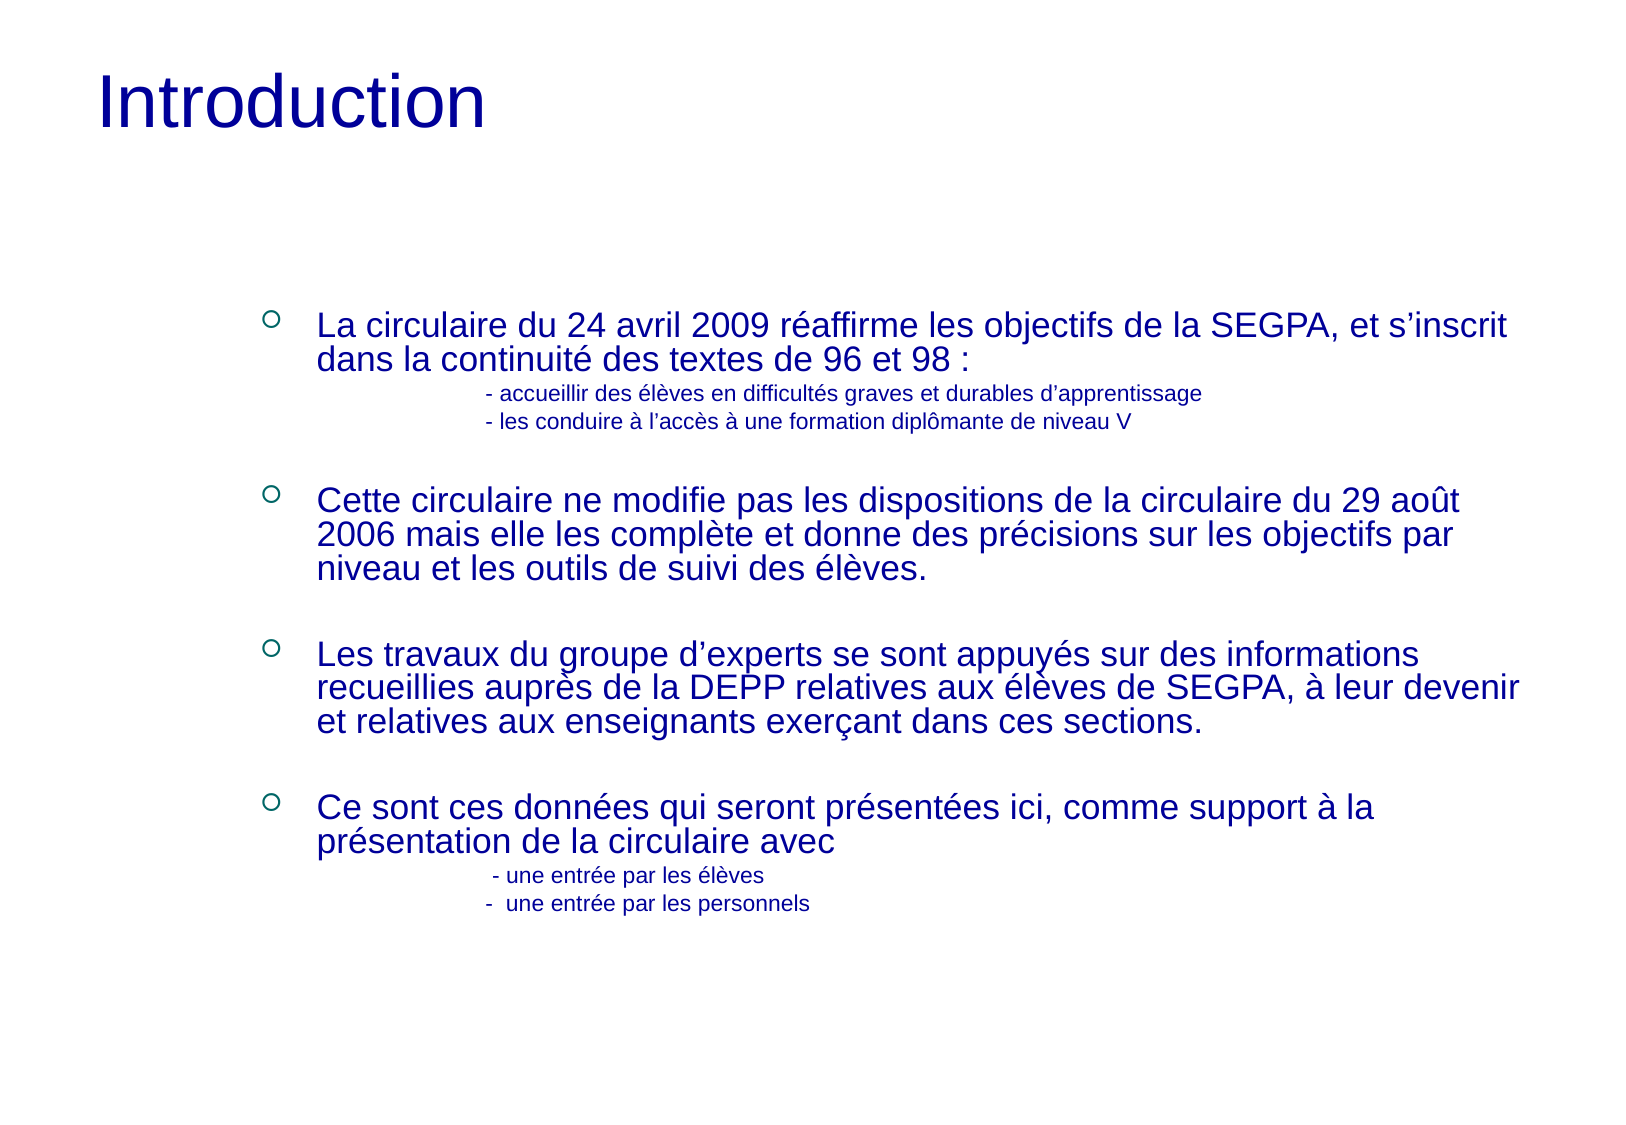

# Introduction
La circulaire du 24 avril 2009 réaffirme les objectifs de la SEGPA, et s’inscrit dans la continuité des textes de 96 et 98 :
- accueillir des élèves en difficultés graves et durables d’apprentissage
- les conduire à l’accès à une formation diplômante de niveau V
Cette circulaire ne modifie pas les dispositions de la circulaire du 29 août 2006 mais elle les complète et donne des précisions sur les objectifs par niveau et les outils de suivi des élèves.
Les travaux du groupe d’experts se sont appuyés sur des informations recueillies auprès de la DEPP relatives aux élèves de SEGPA, à leur devenir et relatives aux enseignants exerçant dans ces sections.
Ce sont ces données qui seront présentées ici, comme support à la présentation de la circulaire avec
 - une entrée par les élèves
- une entrée par les personnels